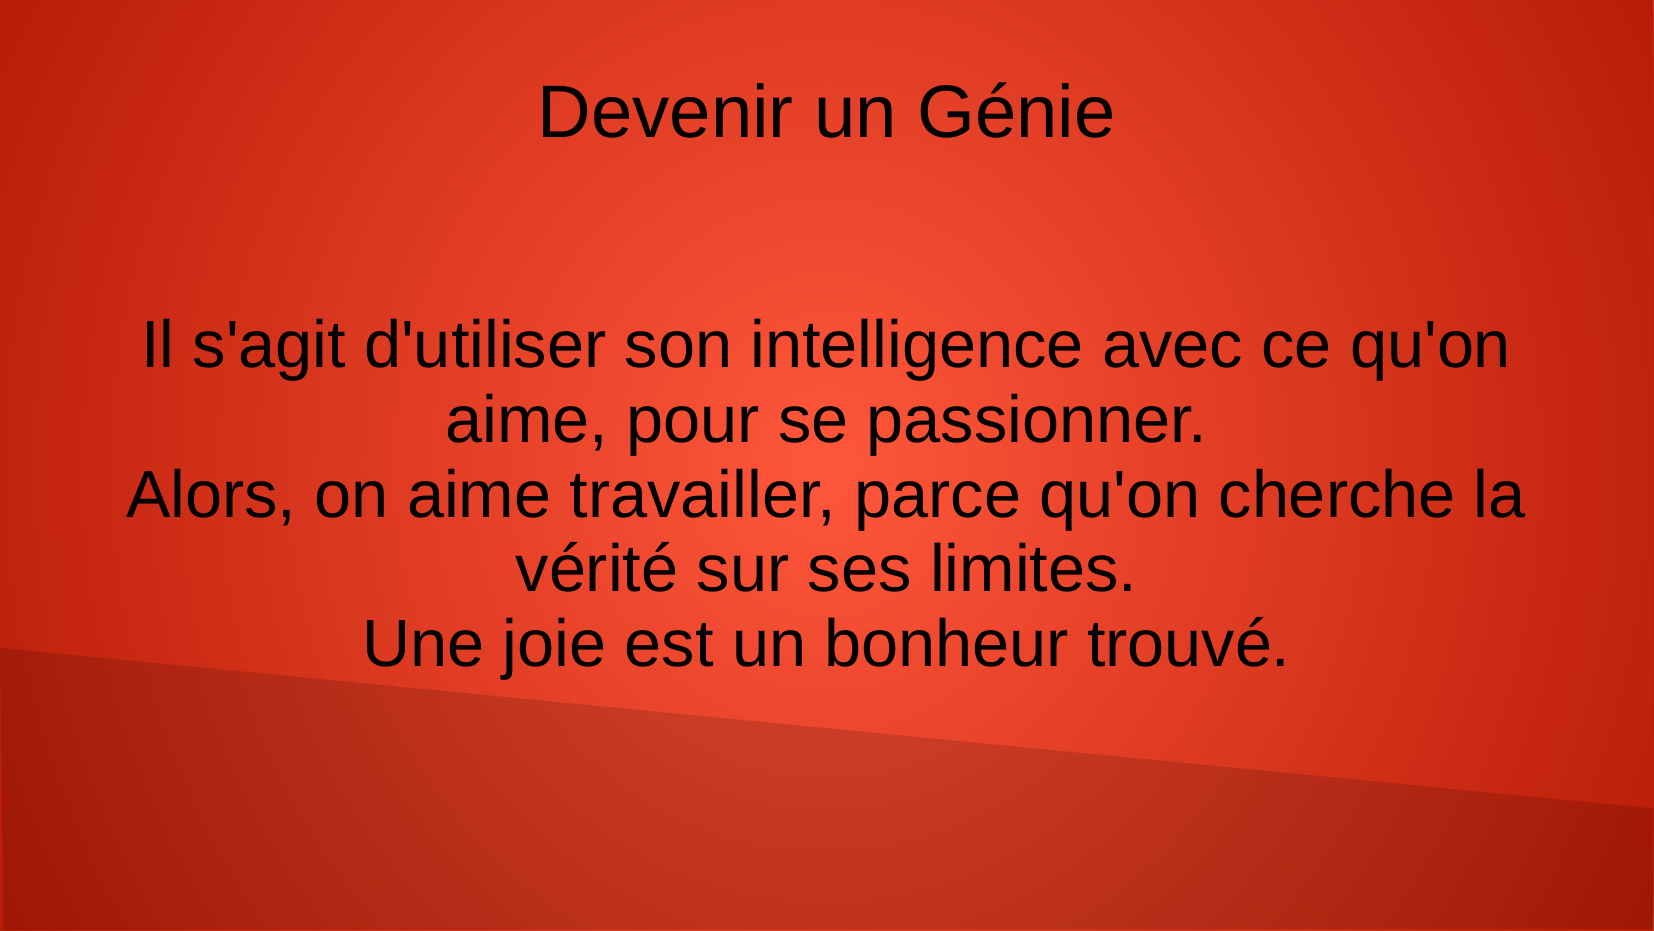

# Devenir un Génie
Il s'agit d'utiliser son intelligence avec ce qu'on aime, pour se passionner.
Alors, on aime travailler, parce qu'on cherche la vérité sur ses limites.
Une joie est un bonheur trouvé.